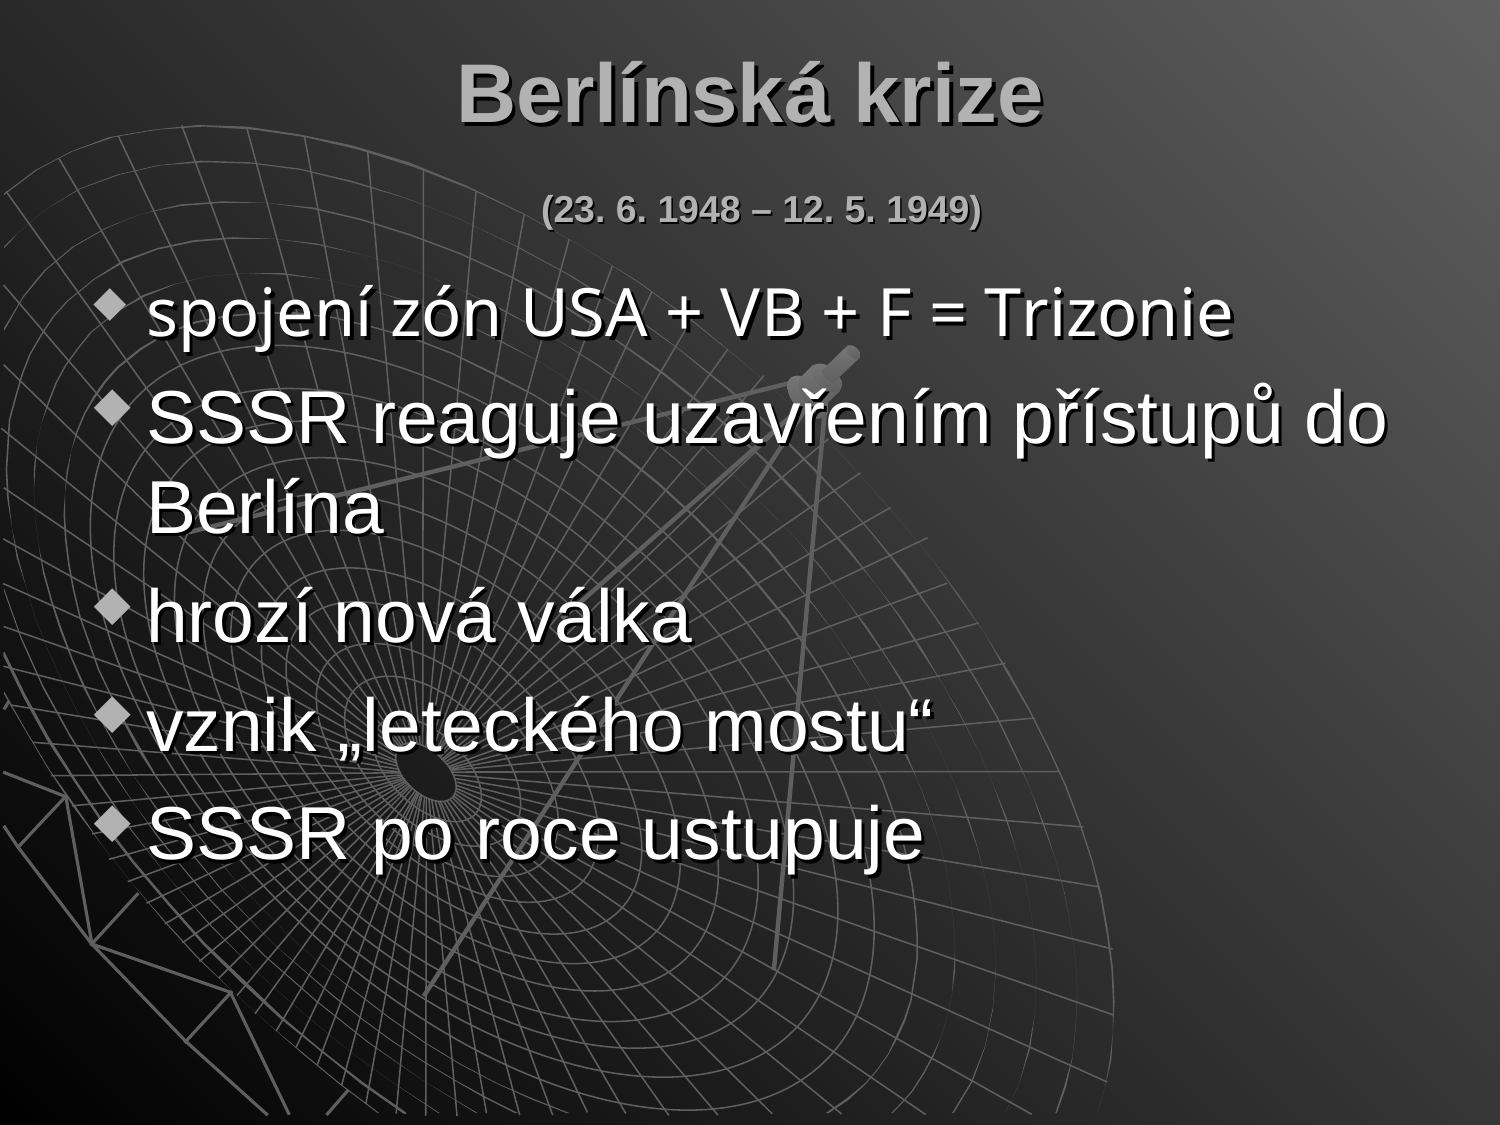

# Berlínská krize (23. 6. 1948 – 12. 5. 1949)
spojení zón USA + VB + F = Trizonie
SSSR reaguje uzavřením přístupů do Berlína
hrozí nová válka
vznik „leteckého mostu“
SSSR po roce ustupuje